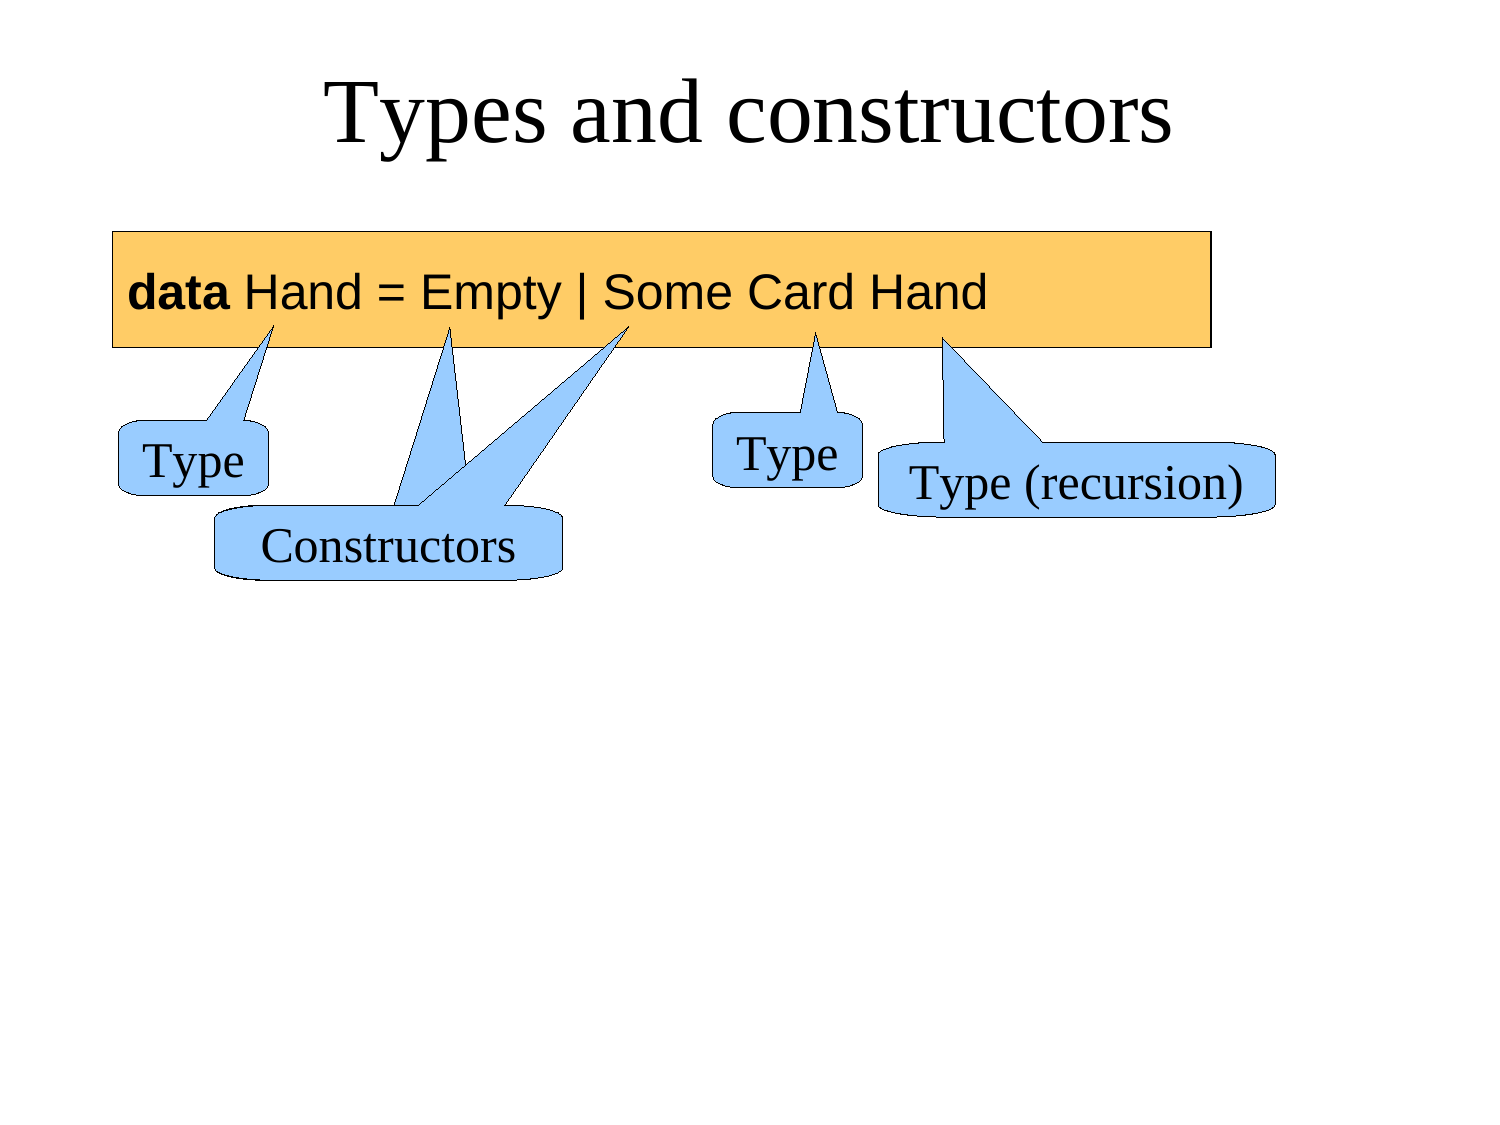

# Types and constructors
data Hand = Empty | Some Card Hand
Type
Type
Type (recursion)
Constructor
Constructors